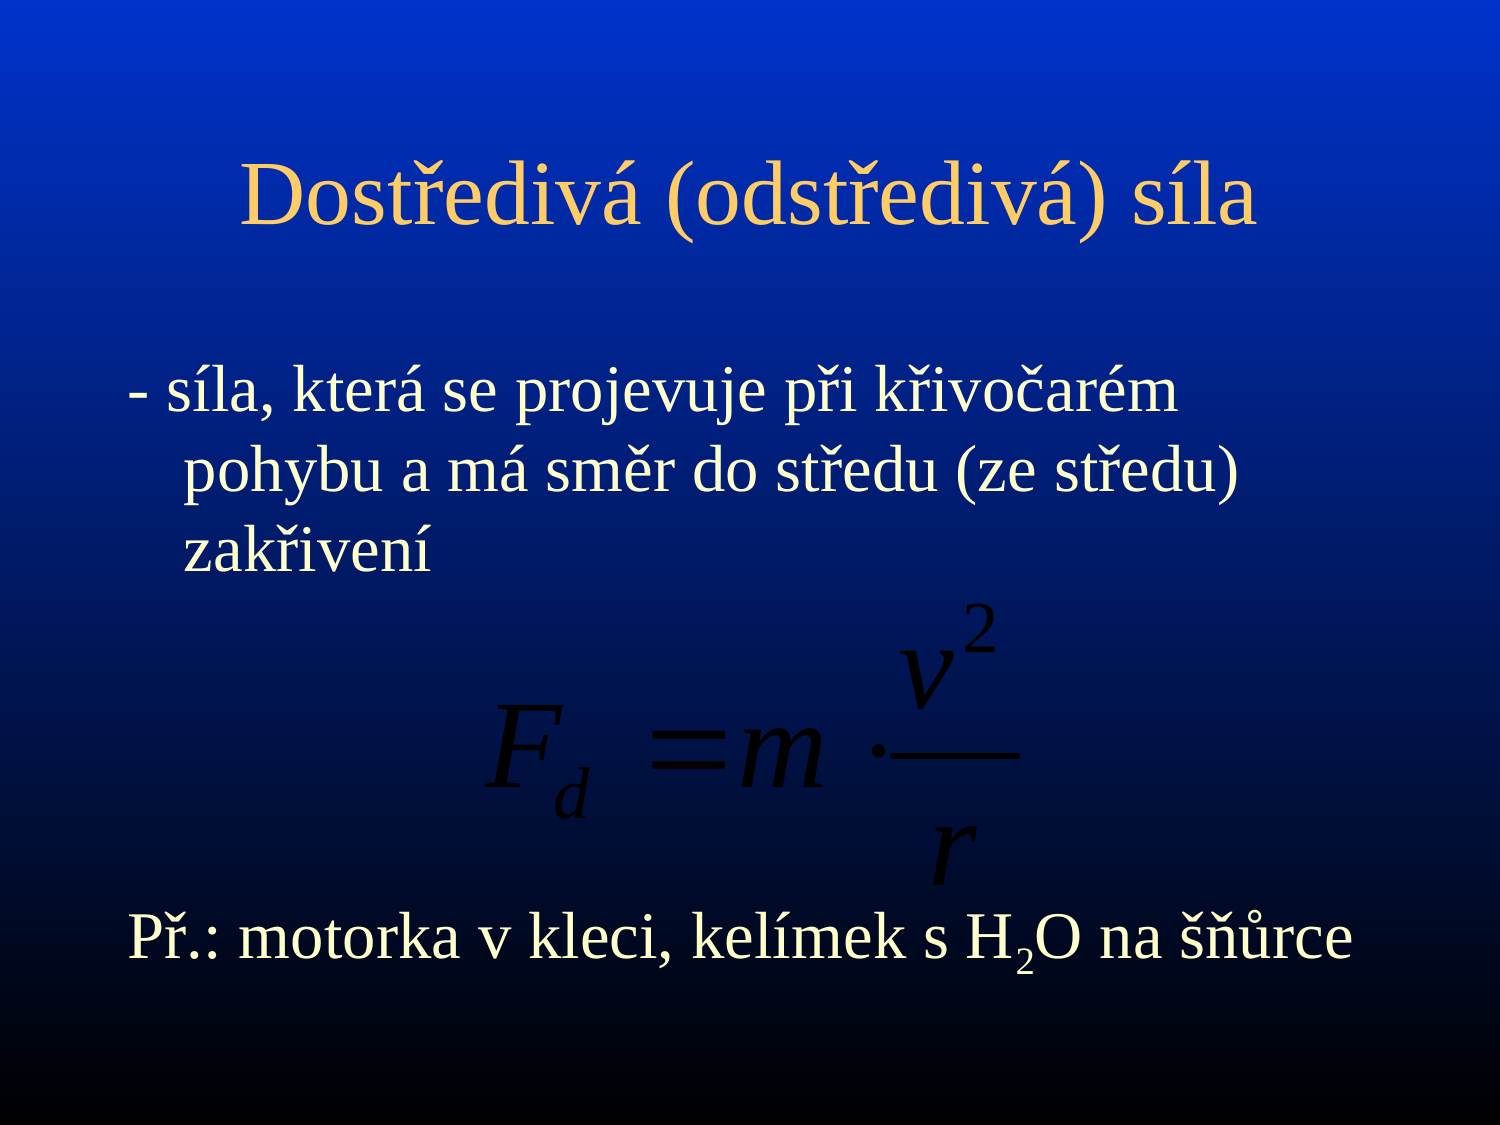

# Dostředivá (odstředivá) síla
- síla, která se projevuje při křivočarém pohybu a má směr do středu (ze středu) zakřivení
Př.: motorka v kleci, kelímek s H2O na šňůrce
30